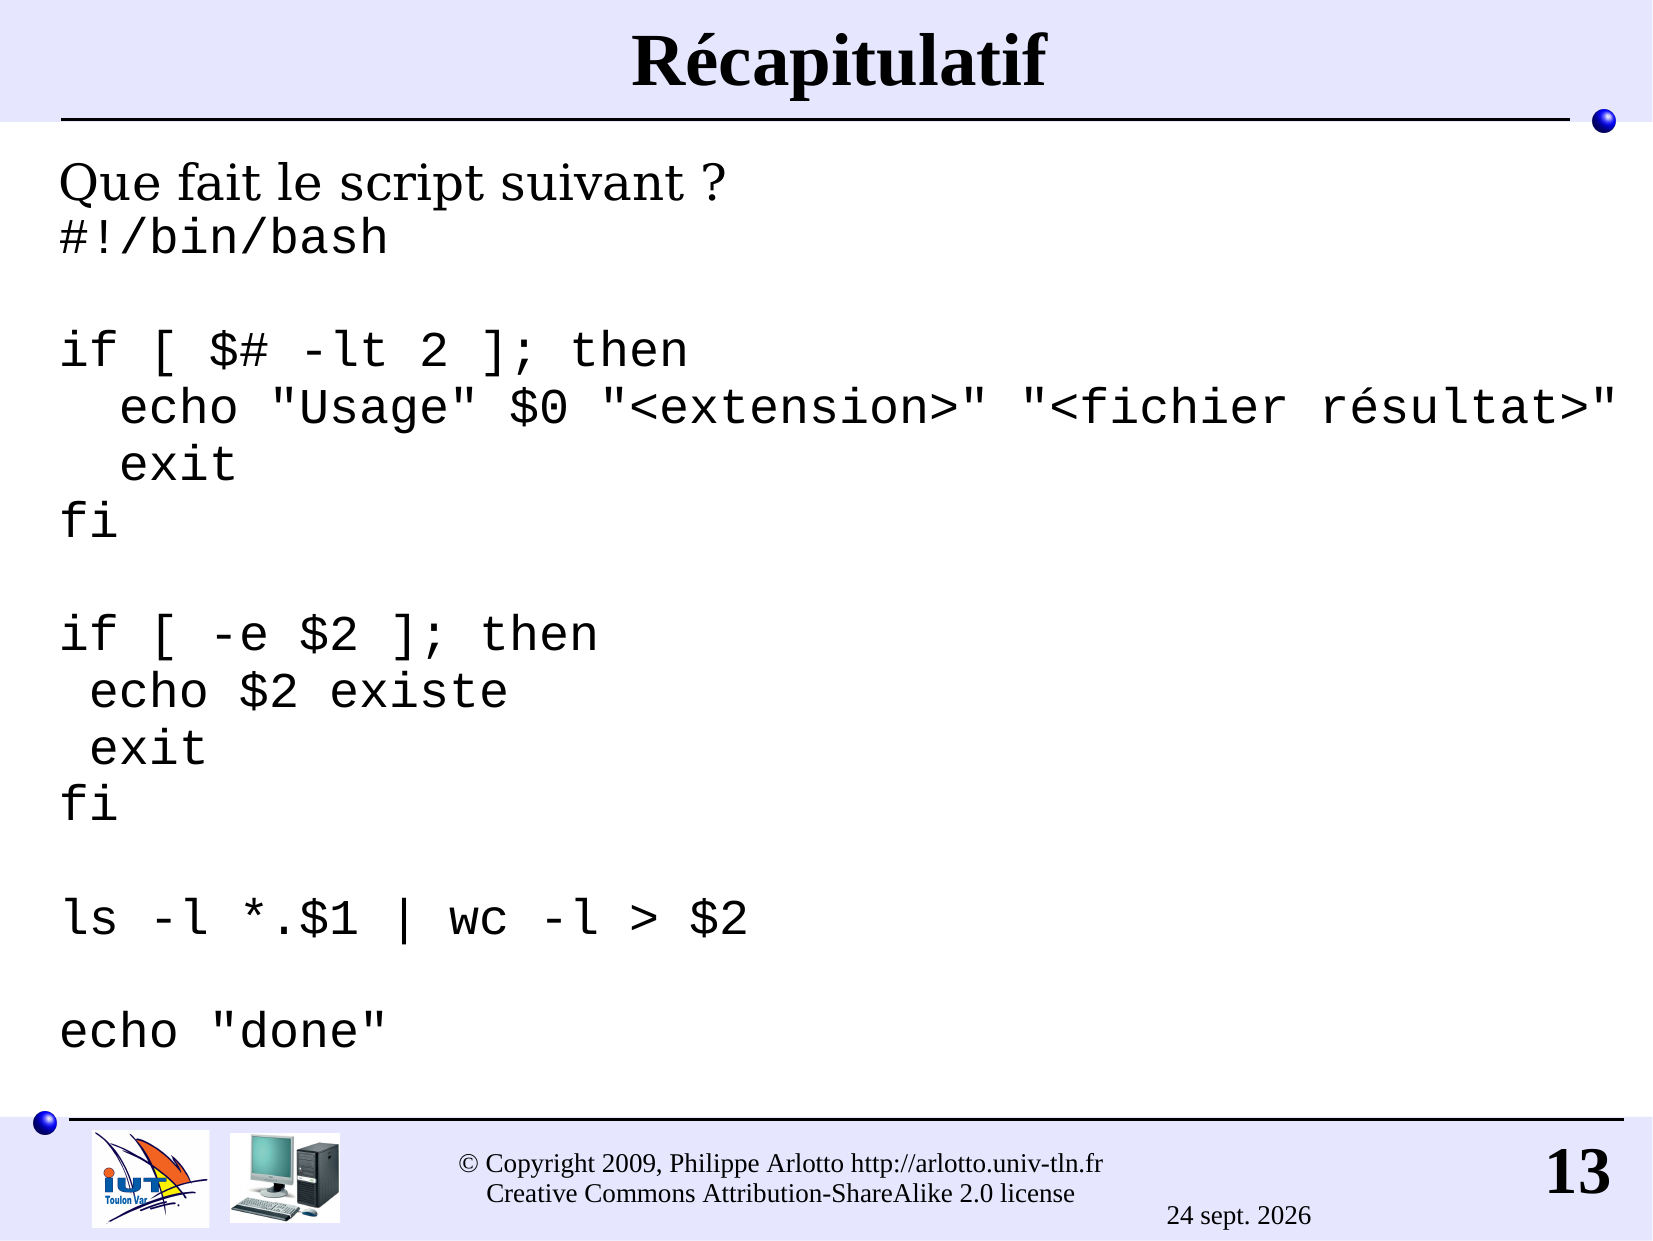

# Récapitulatif
Que fait le script suivant ?
#!/bin/bash
if [ $# -lt 2 ]; then
 echo "Usage" $0 "<extension>" "<fichier résultat>"
 exit
fi
if [ -e $2 ]; then
 echo $2 existe
 exit
fi
ls -l *.$1 | wc -l > $2
echo "done"